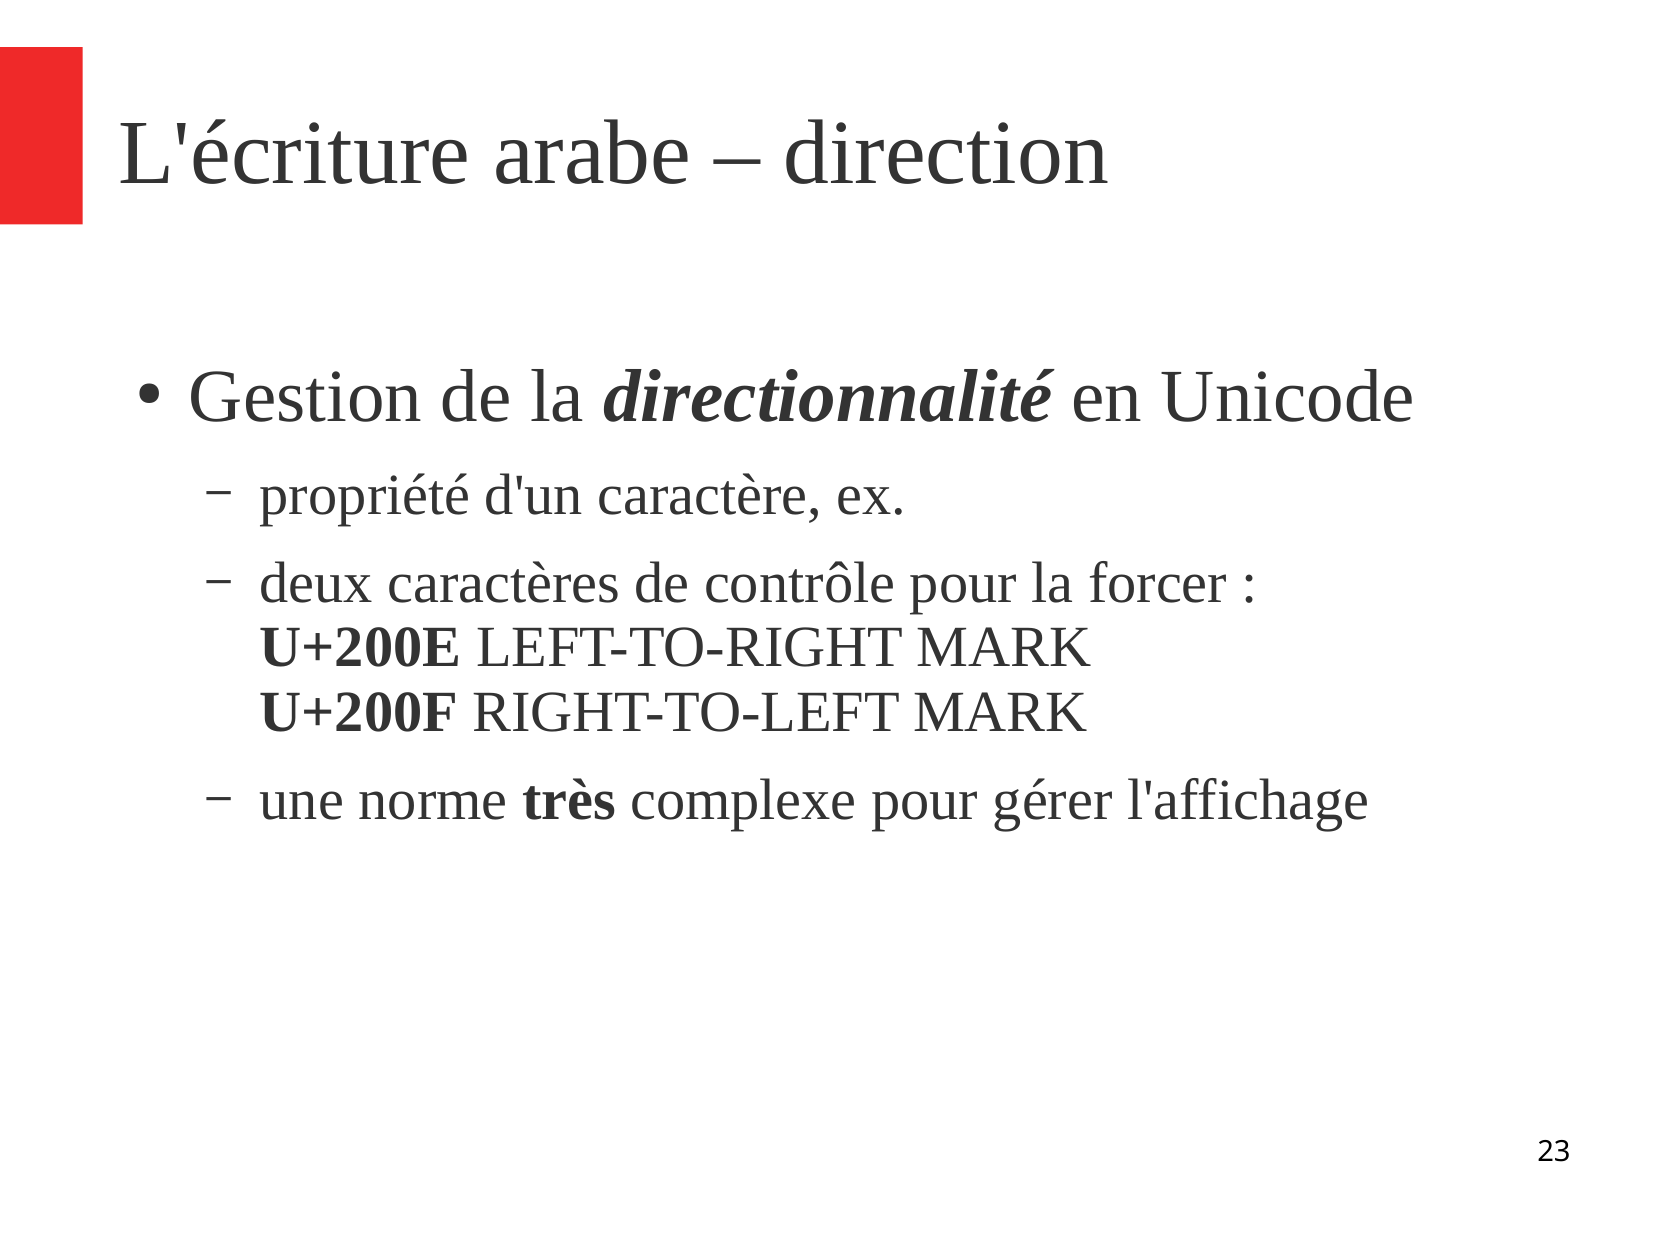

# L'écriture arabe – direction
Gestion de la directionnalité en Unicode
propriété d'un caractère, ex.
deux caractères de contrôle pour la forcer :
U+200E LEFT-TO-RIGHT MARK
U+200F RIGHT-TO-LEFT MARK
une norme très complexe pour gérer l'affichage
23